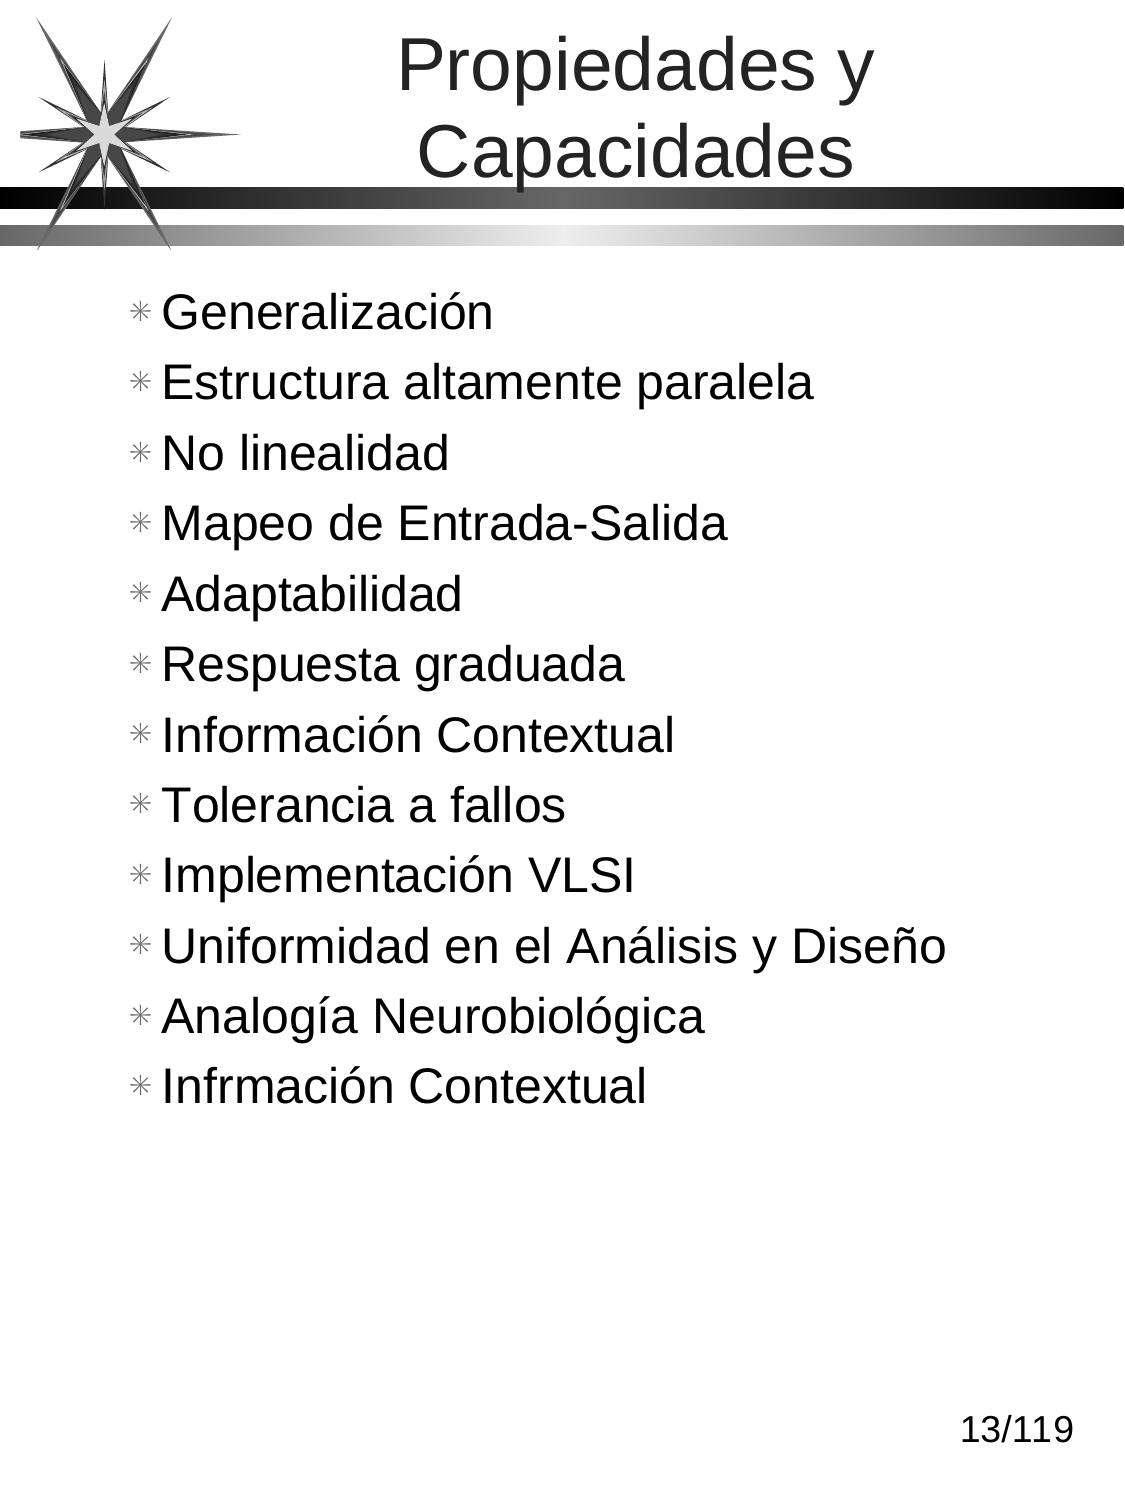

# Propiedades y Capacidades
Generalización
Estructura altamente paralela
No linealidad
Mapeo de Entrada-Salida
Adaptabilidad
Respuesta graduada
Información Contextual
Tolerancia a fallos
Implementación VLSI
Uniformidad en el Análisis y Diseño
Analogía Neurobiológica
Infrmación Contextual